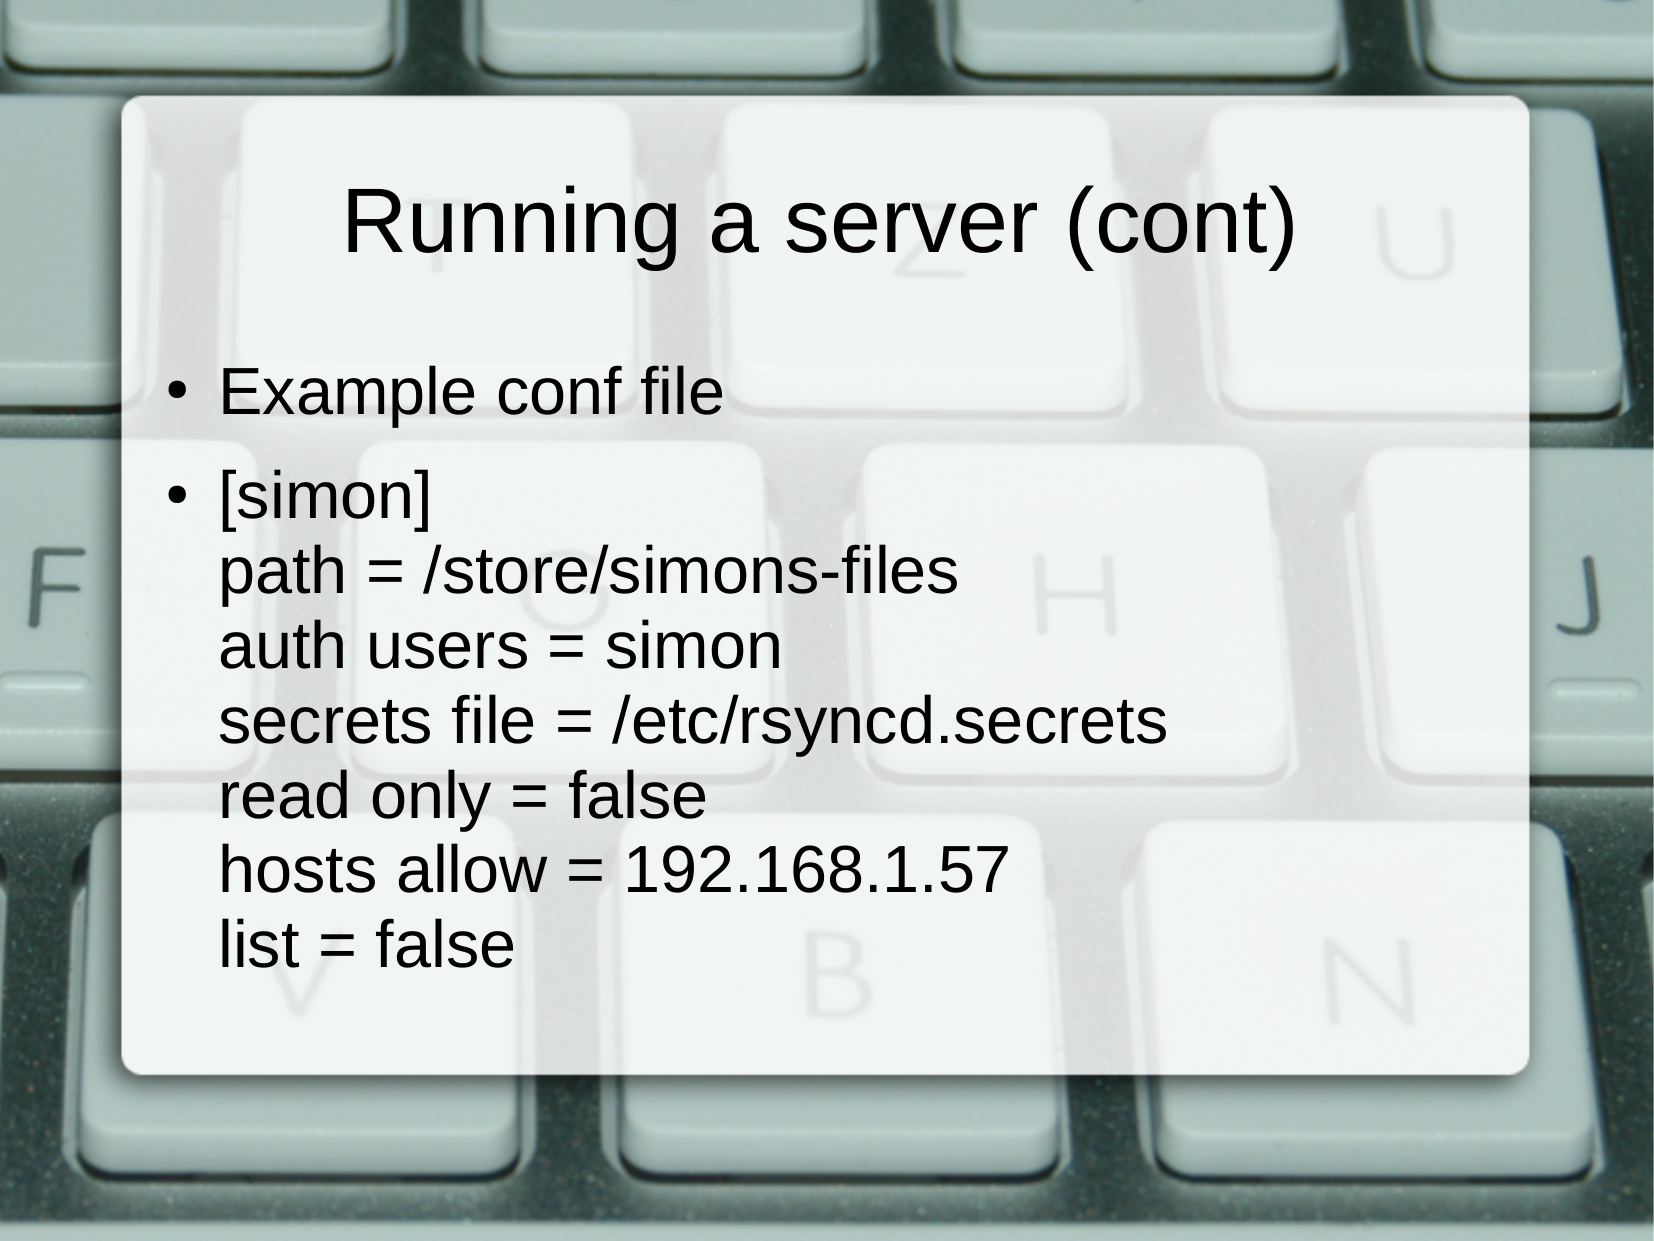

# Running a server (cont)
Example conf file
[simon]
path = /store/simons-files
auth users = simon
secrets file = /etc/rsyncd.secrets
read only = false
hosts allow = 192.168.1.57
list = false